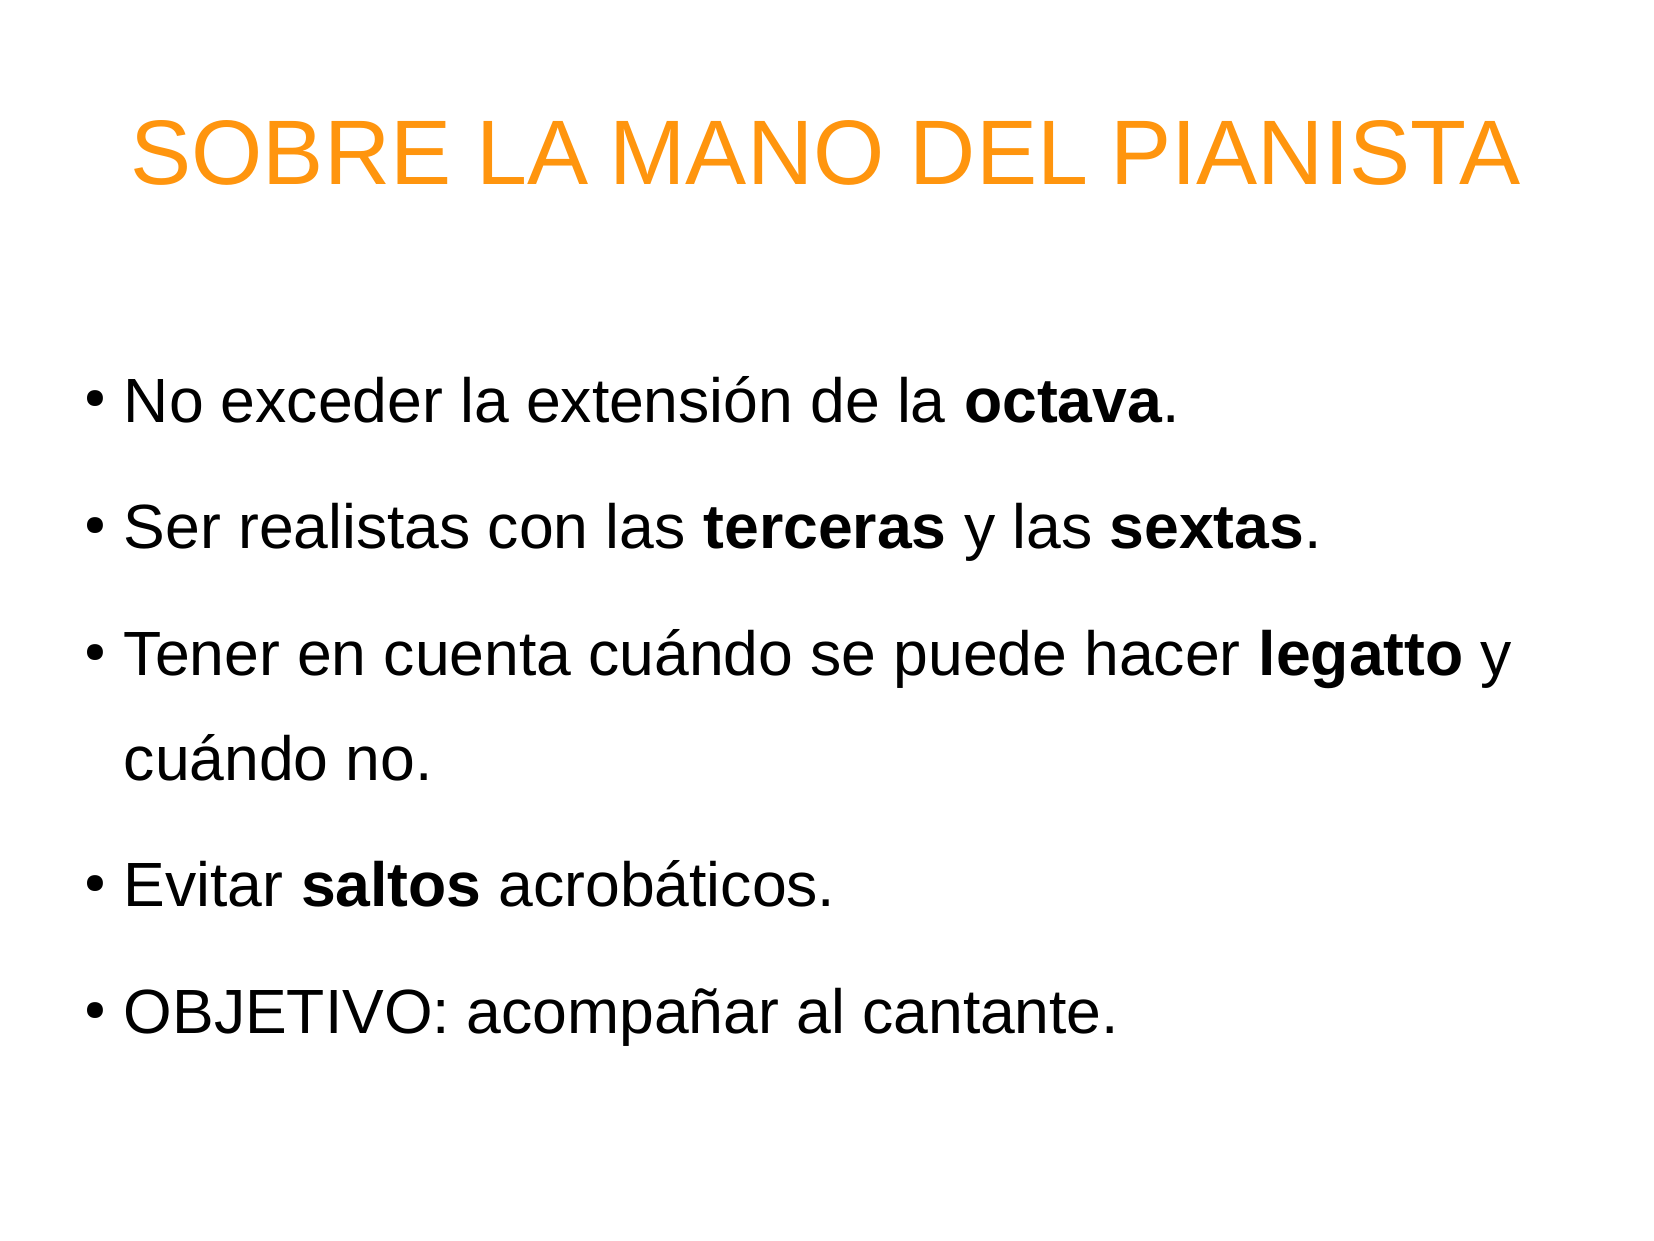

# SOBRE LA MANO DEL PIANISTA
No exceder la extensión de la octava.
Ser realistas con las terceras y las sextas.
Tener en cuenta cuándo se puede hacer legatto y cuándo no.
Evitar saltos acrobáticos.
OBJETIVO: acompañar al cantante.